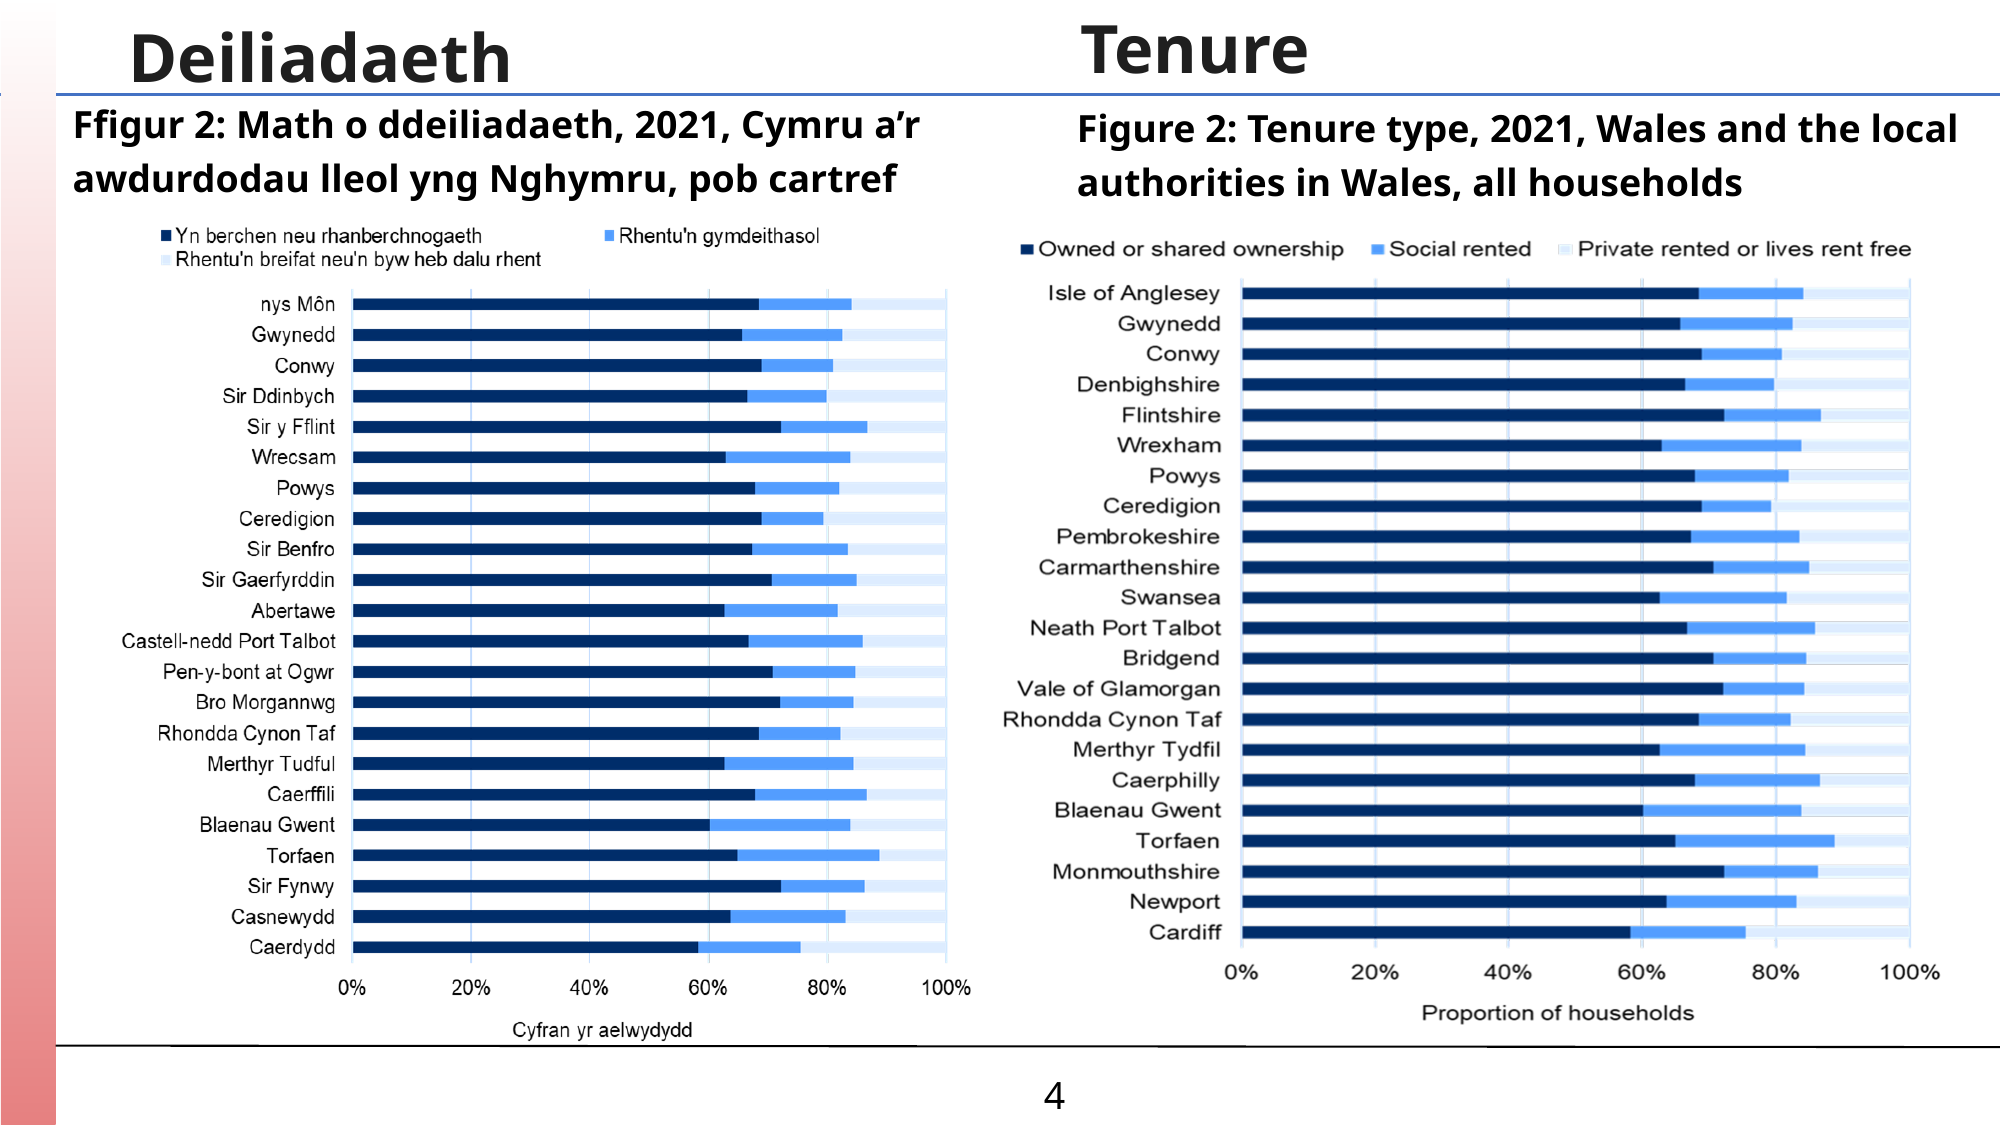

Tenure
Deiliadaeth
Ffigur 2: Math o ddeiliadaeth, 2021, Cymru a’r awdurdodau lleol yng Nghymru, pob cartref
Figure 2: Tenure type, 2021, Wales and the local authorities in Wales, all households